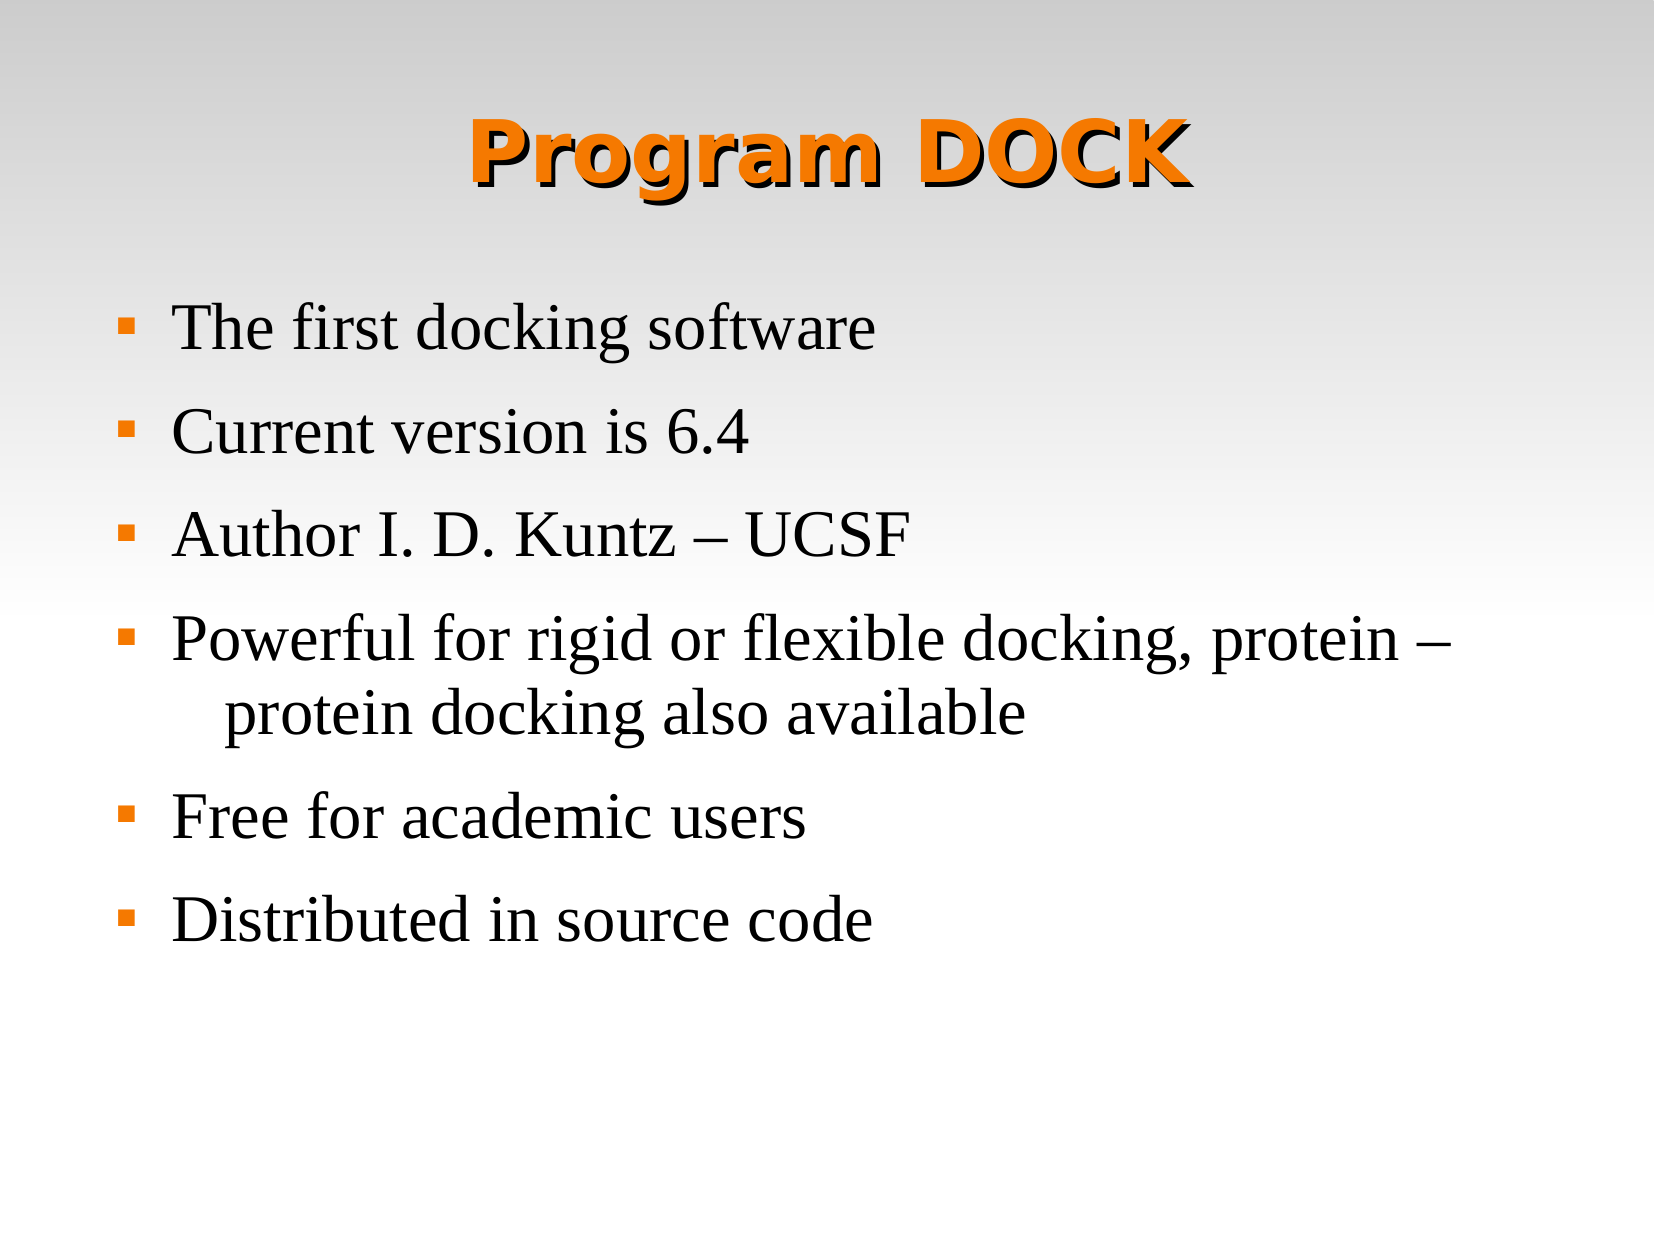

# Program DOCK
The first docking software
Current version is 6.4
Author I. D. Kuntz – UCSF
Powerful for rigid or flexible docking, protein – protein docking also available
Free for academic users
Distributed in source code